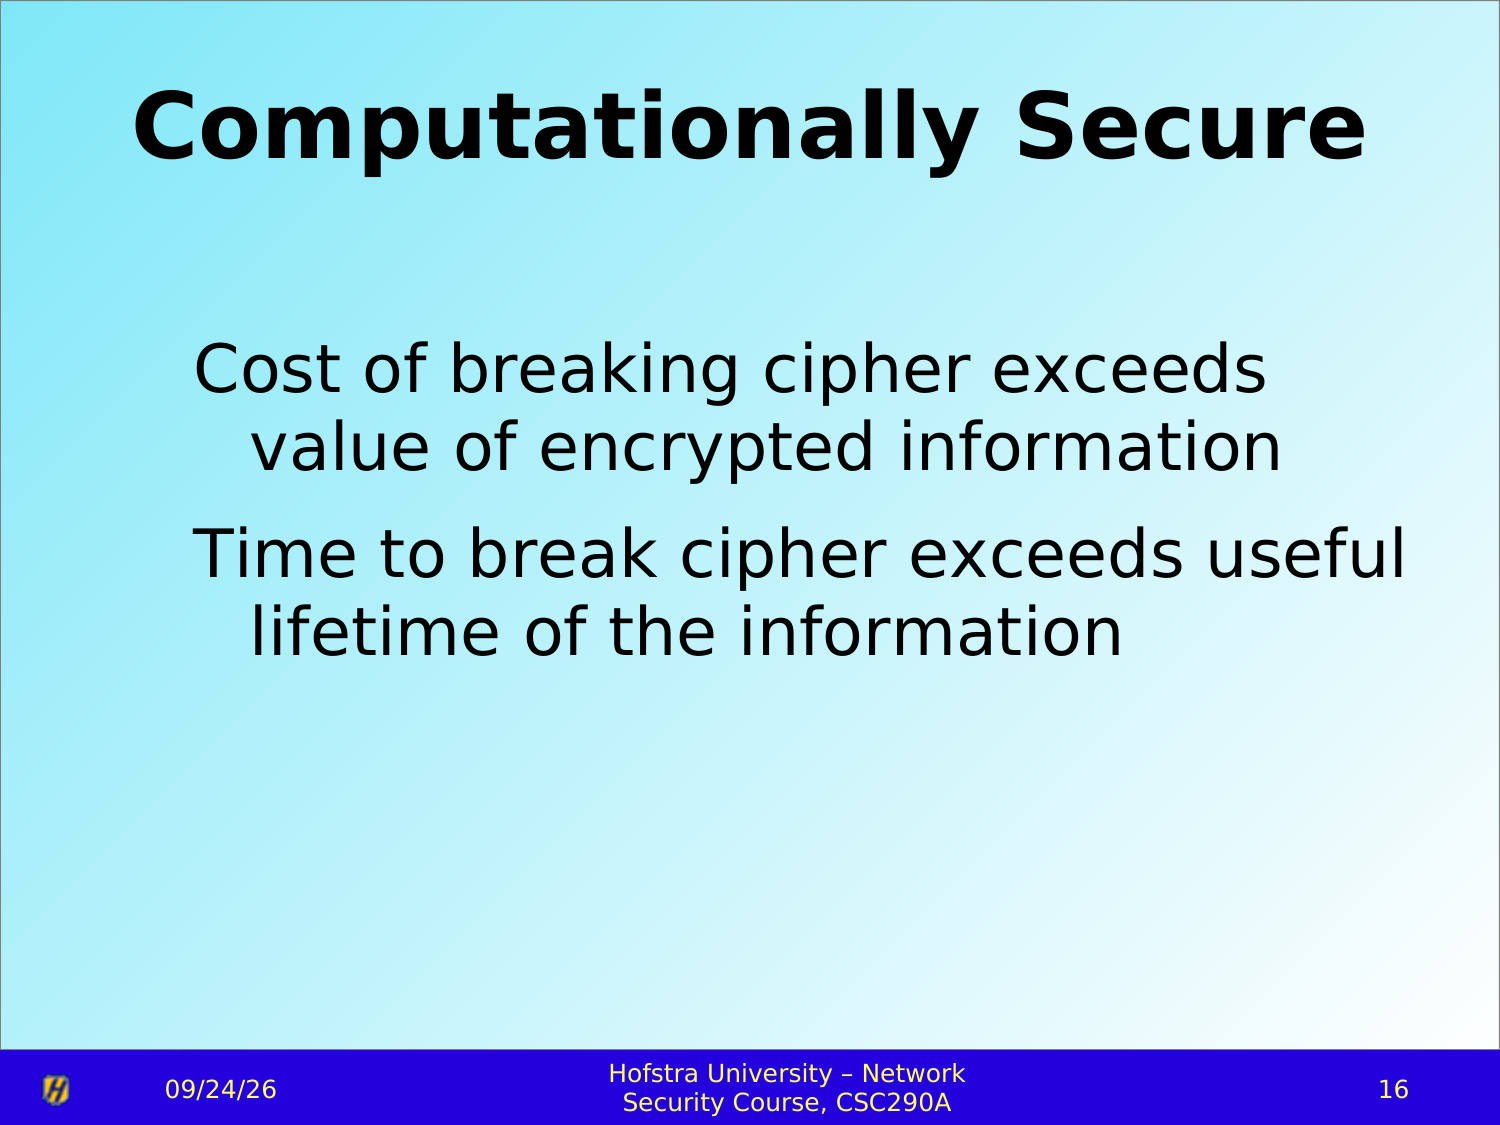

# Computationally Secure
Cost of breaking cipher exceeds value of encrypted information
Time to break cipher exceeds useful lifetime of the information
16